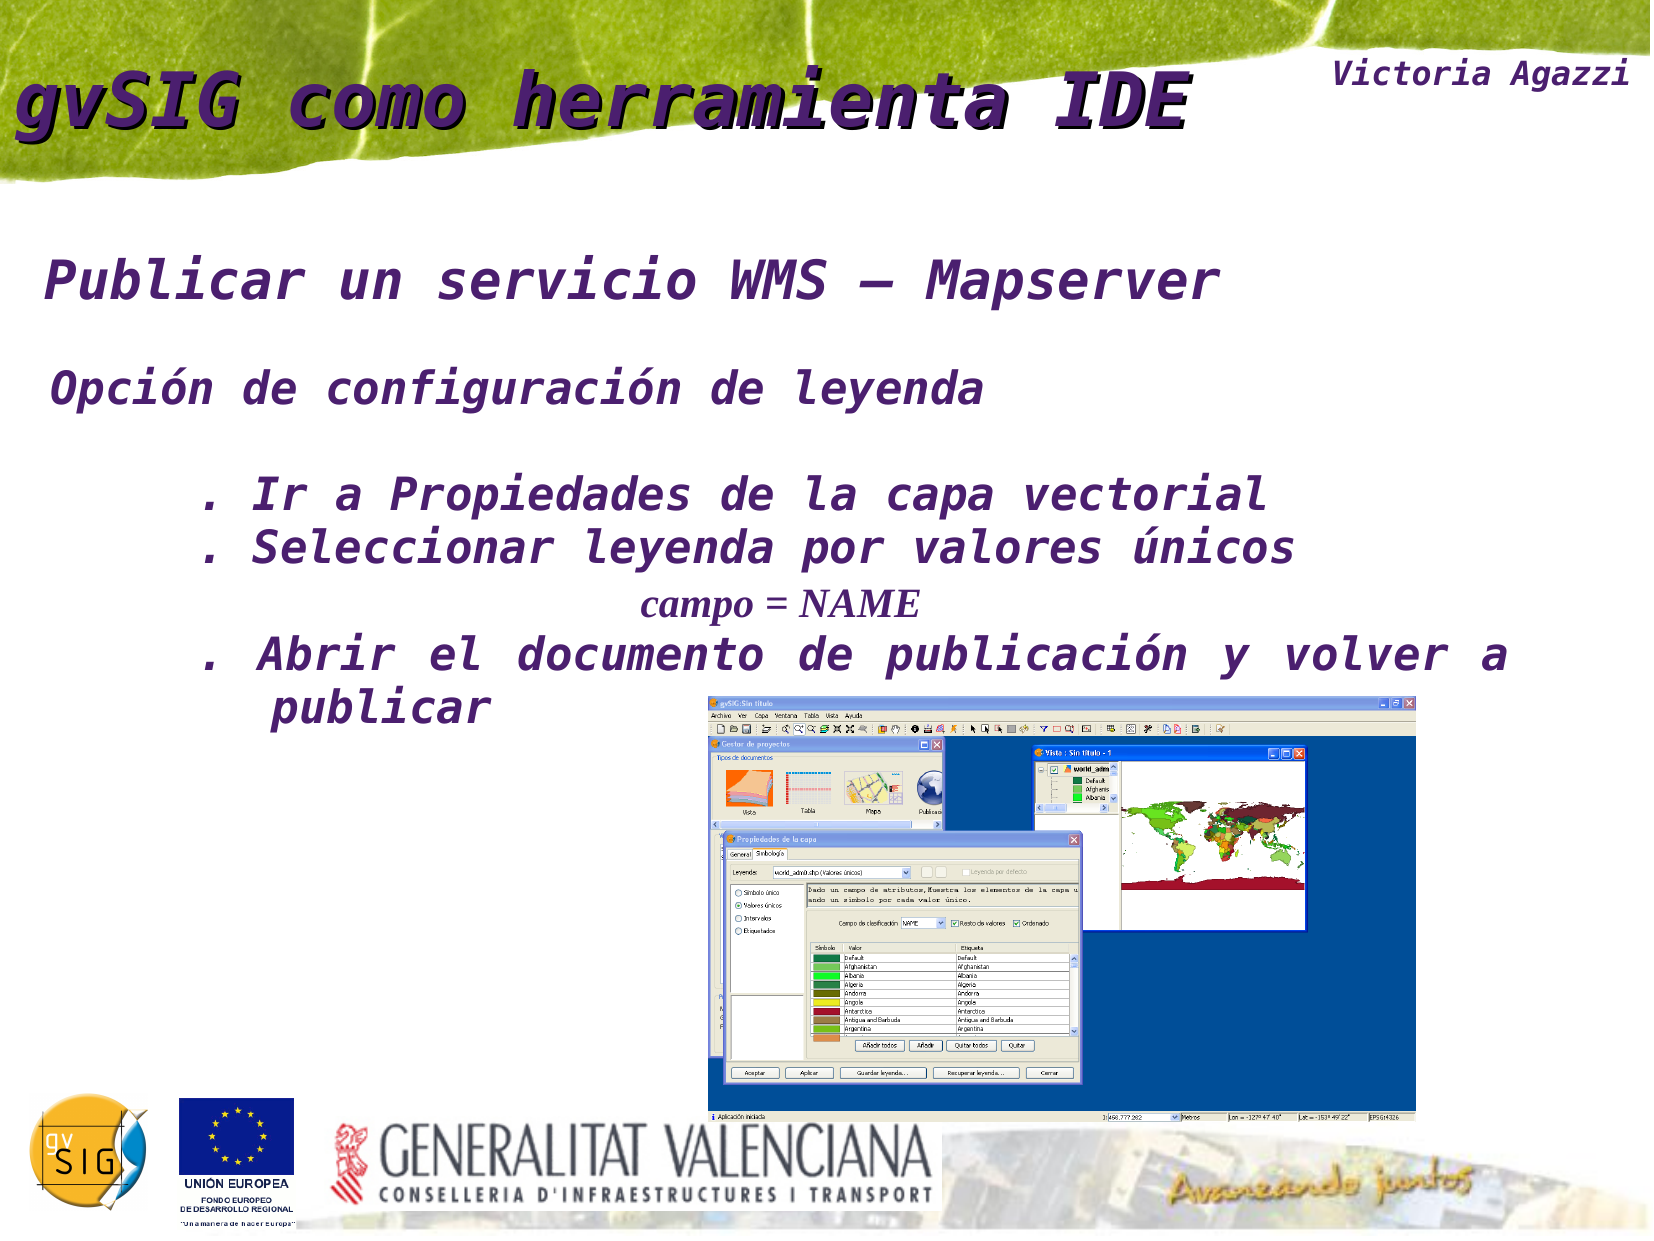

gvSIG como herramienta IDE
Victoria Agazzi
Publicar un servicio WMS – Mapserver
Opción de configuración de leyenda
	 	. Ir a Propiedades de la capa vectorial
		. Seleccionar leyenda por valores únicos
								campo = NAME
		. Abrir el documento de publicación y volver a 				publicar